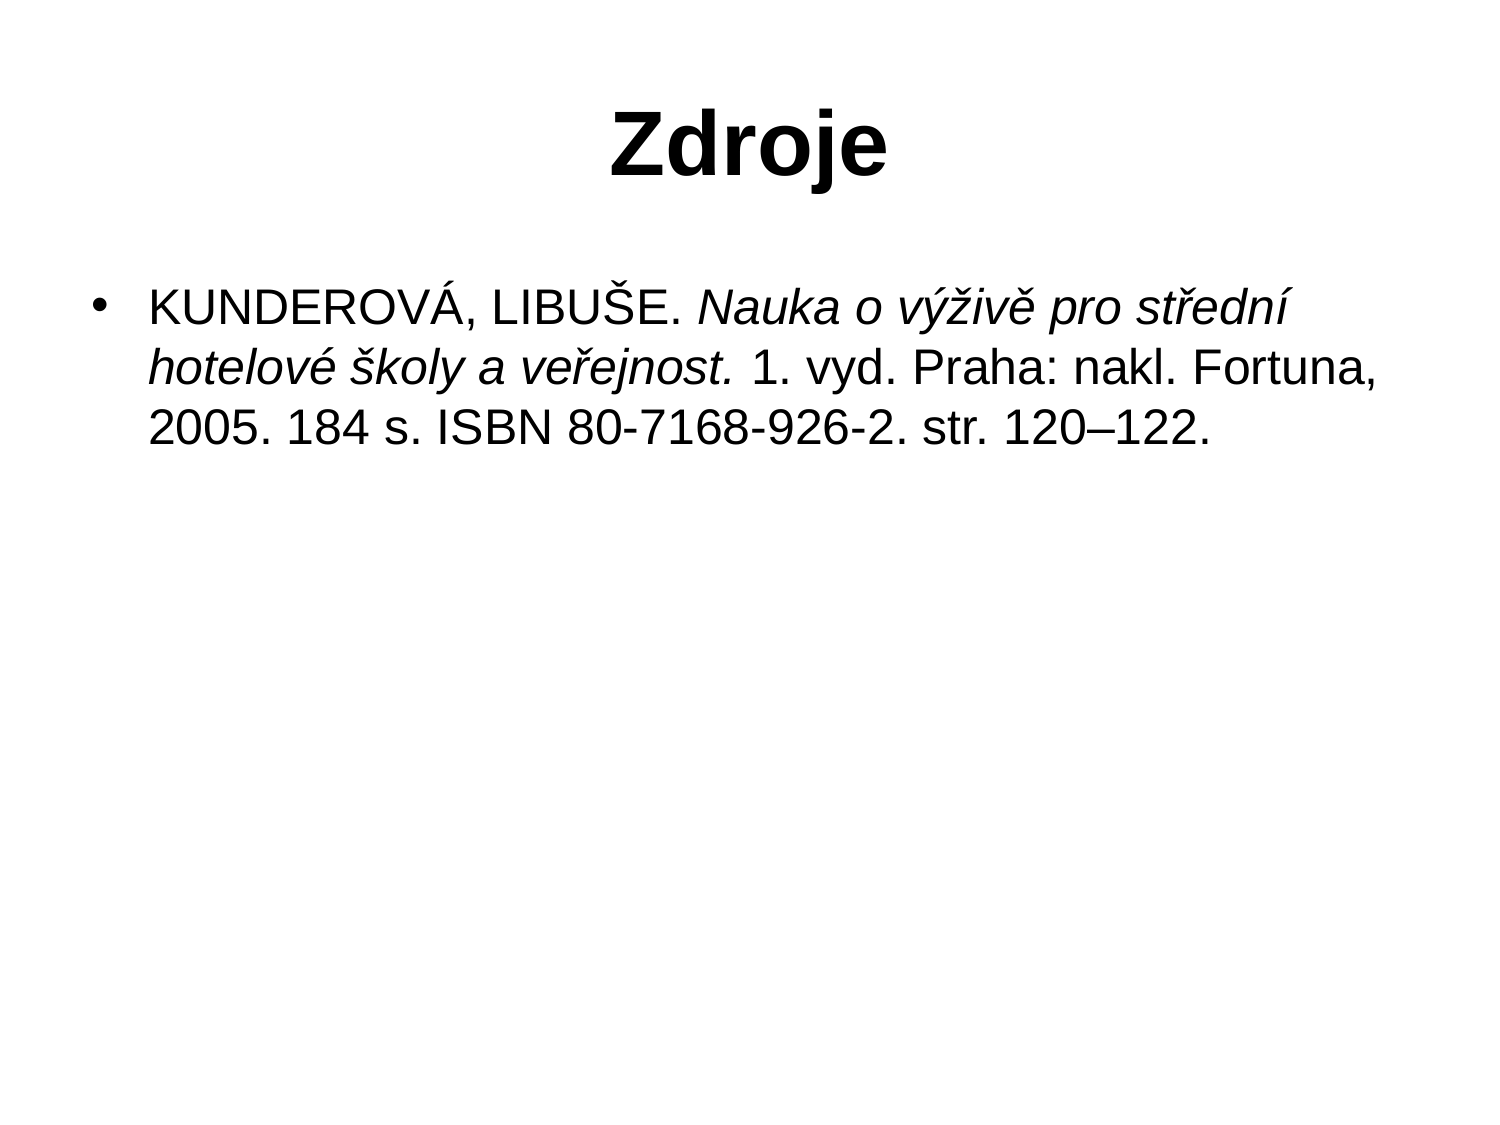

Zdroje
# KUNDEROVÁ, LIBUŠE. Nauka o výživě pro střední hotelové školy a veřejnost. 1. vyd. Praha: nakl. Fortuna, 2005. 184 s. ISBN 80-7168-926-2. str. 120–122.